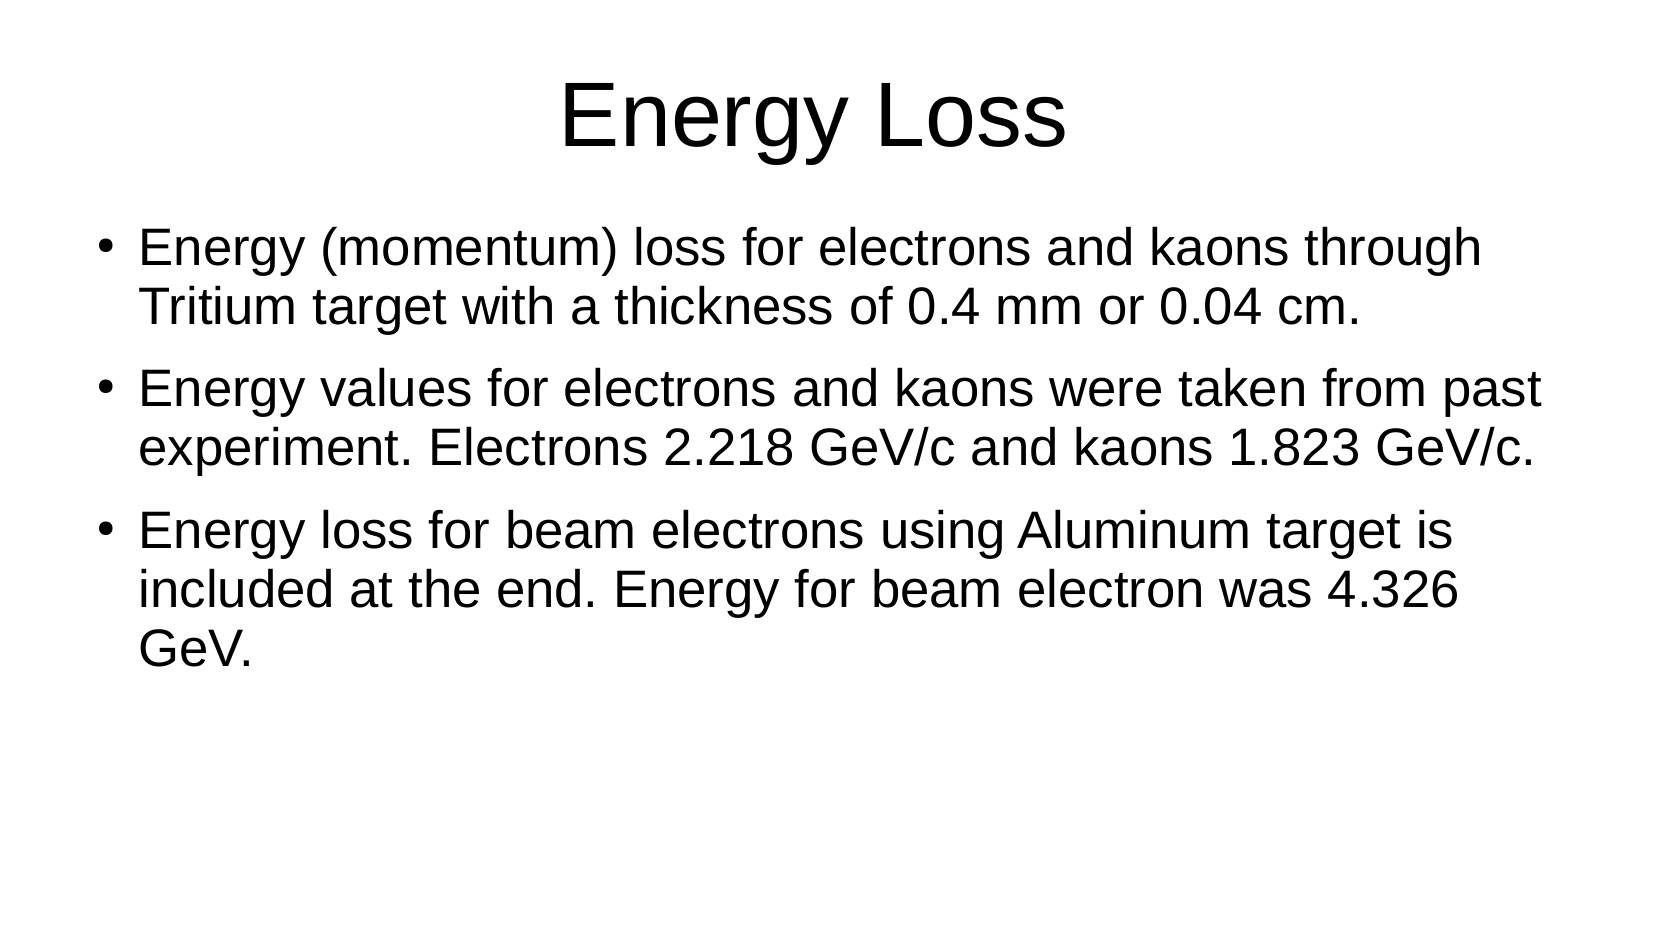

# Energy Loss
Energy (momentum) loss for electrons and kaons through Tritium target with a thickness of 0.4 mm or 0.04 cm.
Energy values for electrons and kaons were taken from past experiment. Electrons 2.218 GeV/c and kaons 1.823 GeV/c.
Energy loss for beam electrons using Aluminum target is included at the end. Energy for beam electron was 4.326 GeV.